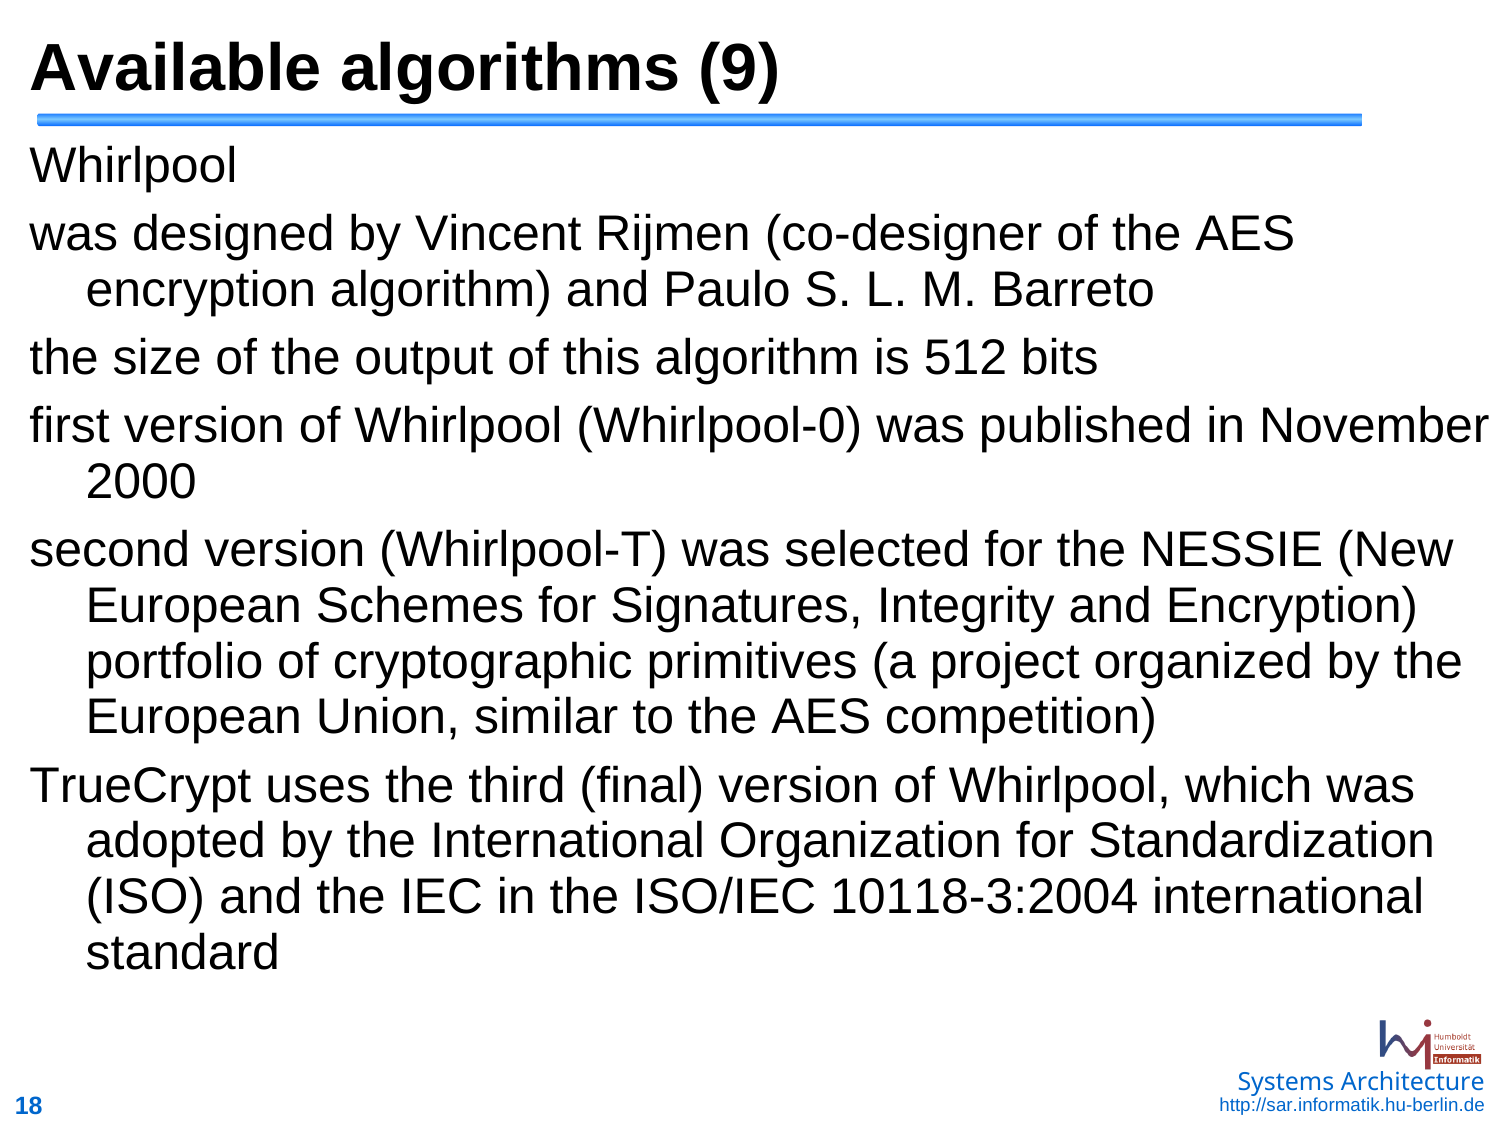

# Available algorithms (9)
Whirlpool
was designed by Vincent Rijmen (co-designer of the AES encryption algorithm) and Paulo S. L. M. Barreto
the size of the output of this algorithm is 512 bits
first version of Whirlpool (Whirlpool-0) was published in November 2000
second version (Whirlpool-T) was selected for the NESSIE (New European Schemes for Signatures, Integrity and Encryption) portfolio of cryptographic primitives (a project organized by the European Union, similar to the AES competition)
TrueCrypt uses the third (final) version of Whirlpool, which was adopted by the International Organization for Standardization (ISO) and the IEC in the ISO/IEC 10118-3:2004 international standard